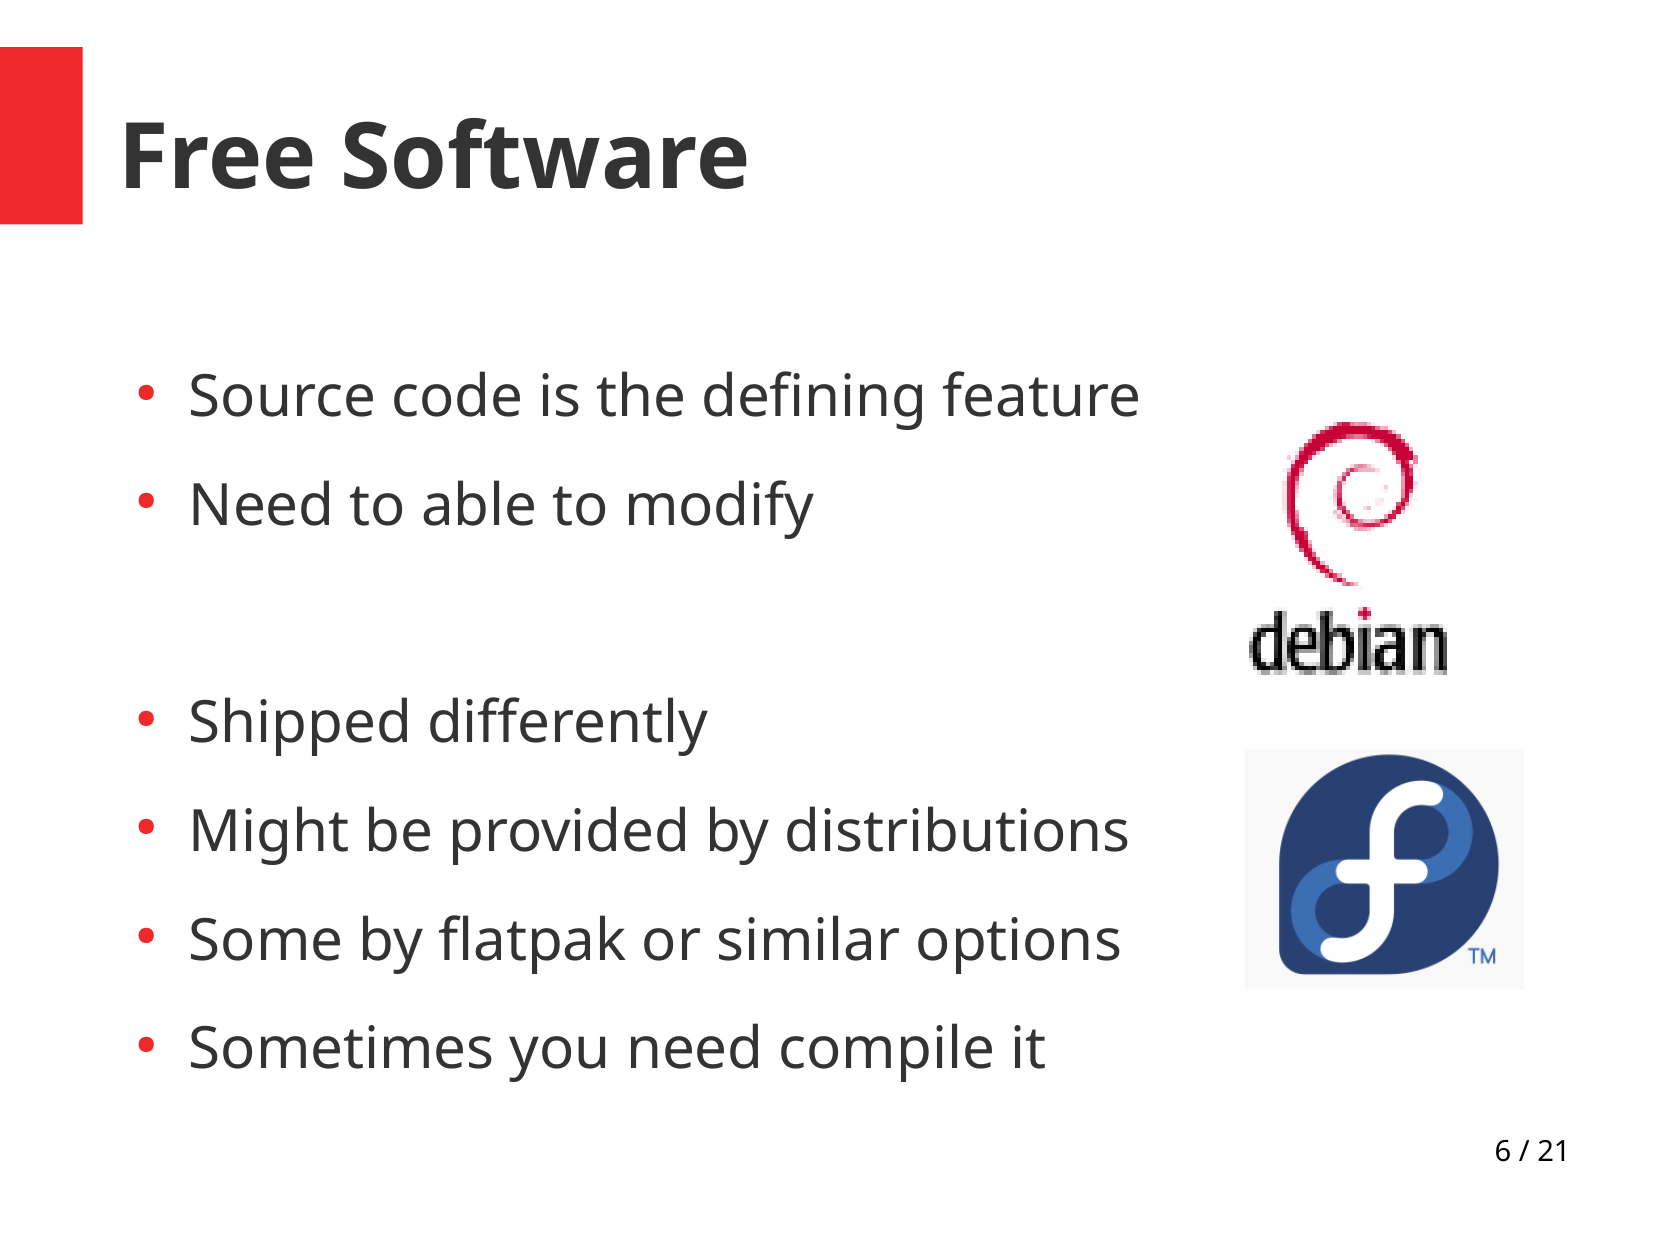

# Free Software
Source code is the defining feature
Need to able to modify
Shipped differently
Might be provided by distributions
Some by flatpak or similar options
Sometimes you need compile it
6